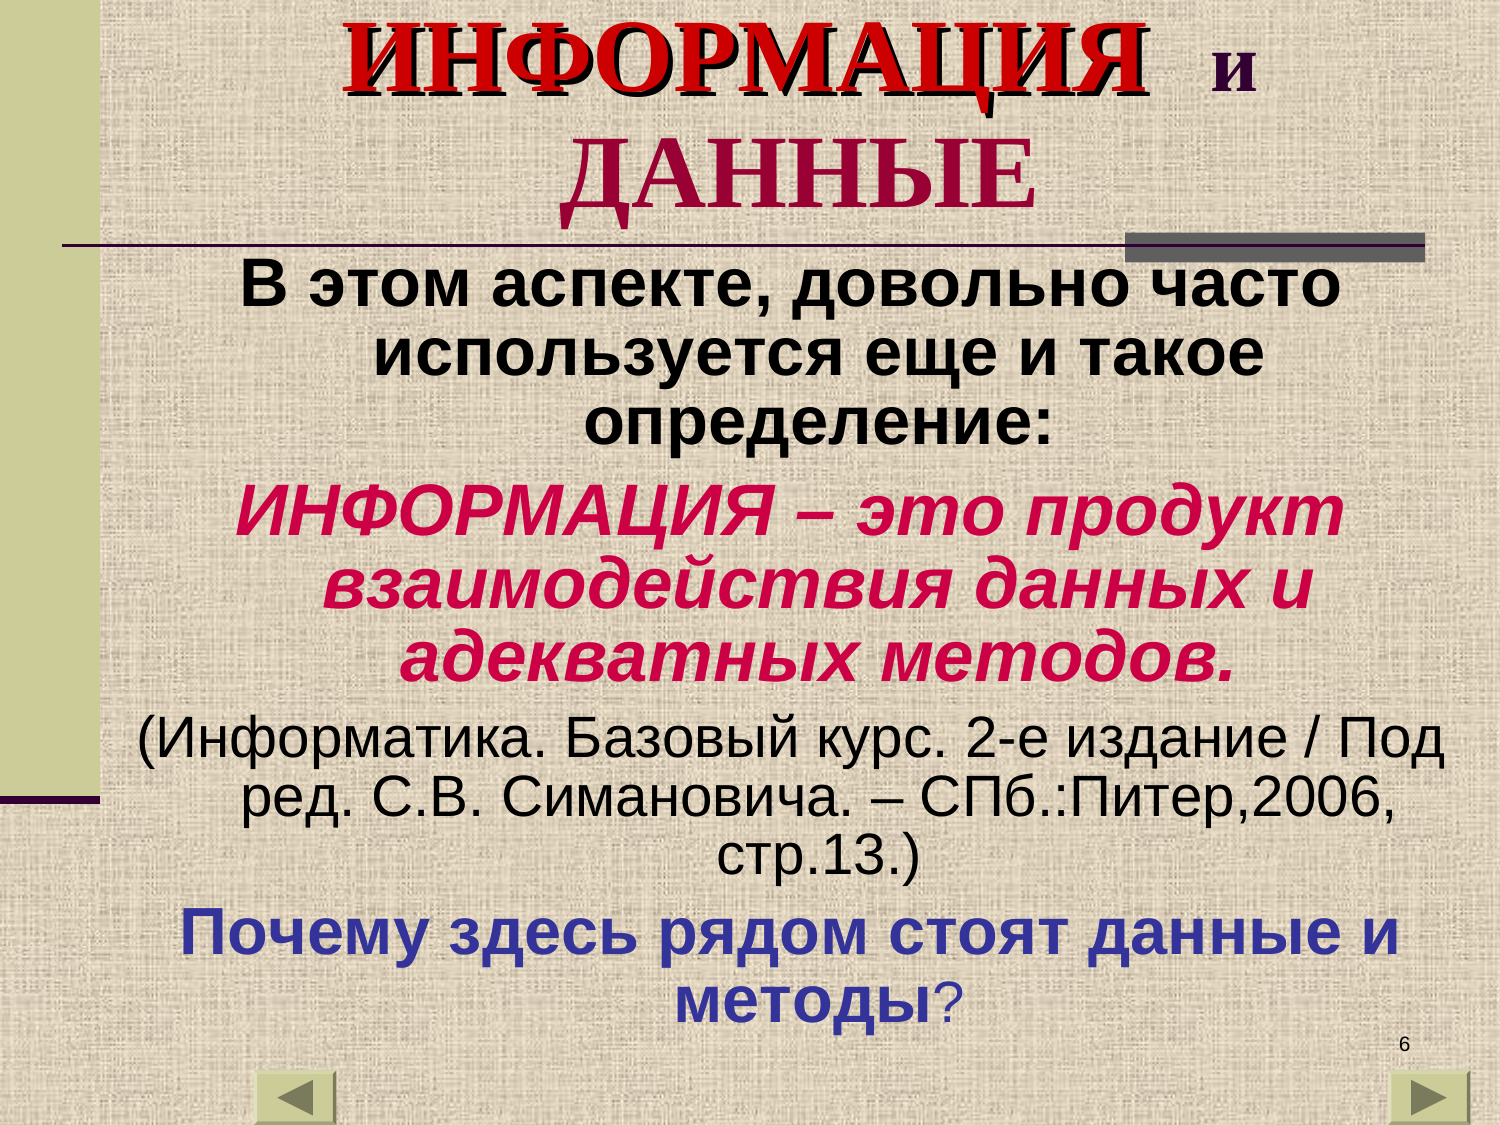

# ИНФОРМАЦИЯ и ДАННЫЕ
В этом аспекте, довольно часто используется еще и такое определение:
ИНФОРМАЦИЯ – это продукт взаимодействия данных и адекватных методов.
(Информатика. Базовый курс. 2-е издание / Под ред. С.В. Симановича. – СПб.:Питер,2006, стр.13.)
Почему здесь рядом стоят данные и методы?
6